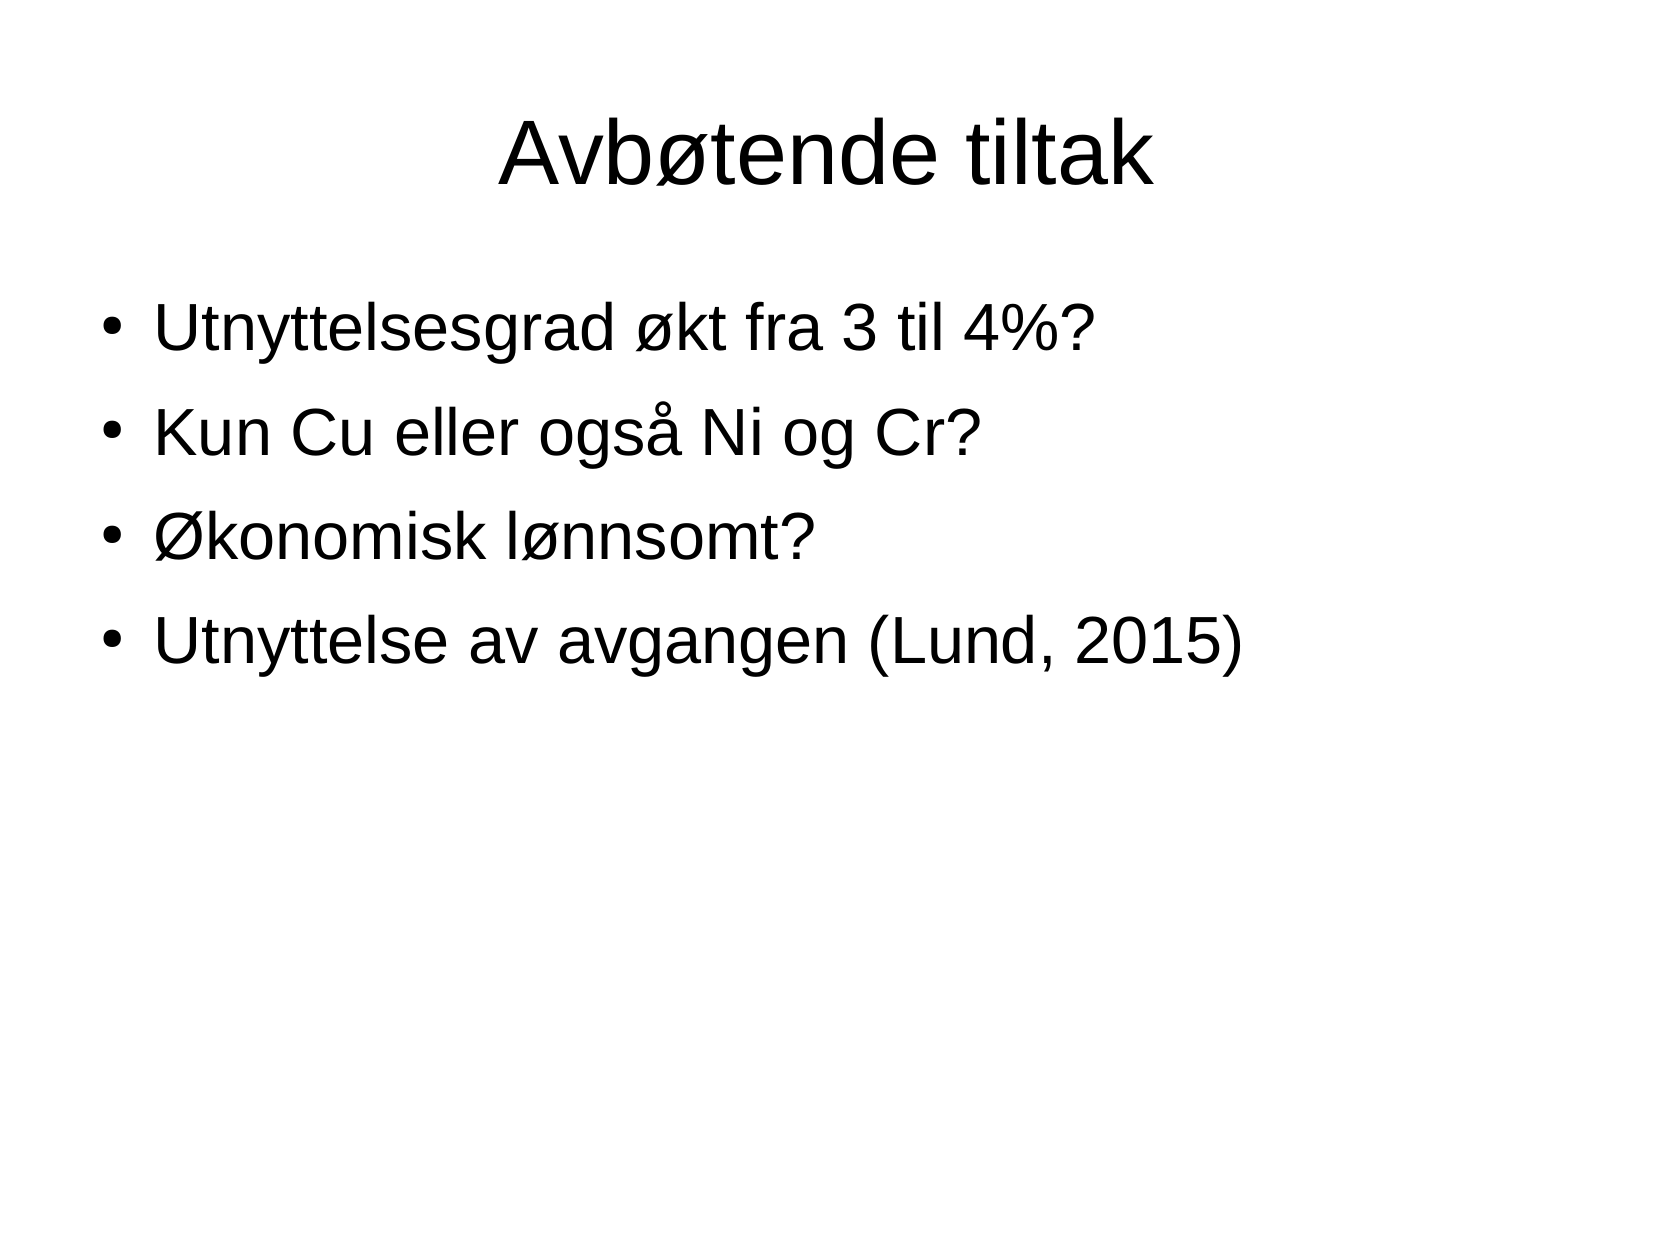

# Avbøtende tiltak
Utnyttelsesgrad økt fra 3 til 4%?
Kun Cu eller også Ni og Cr?
Økonomisk lønnsomt?
Utnyttelse av avgangen (Lund, 2015)